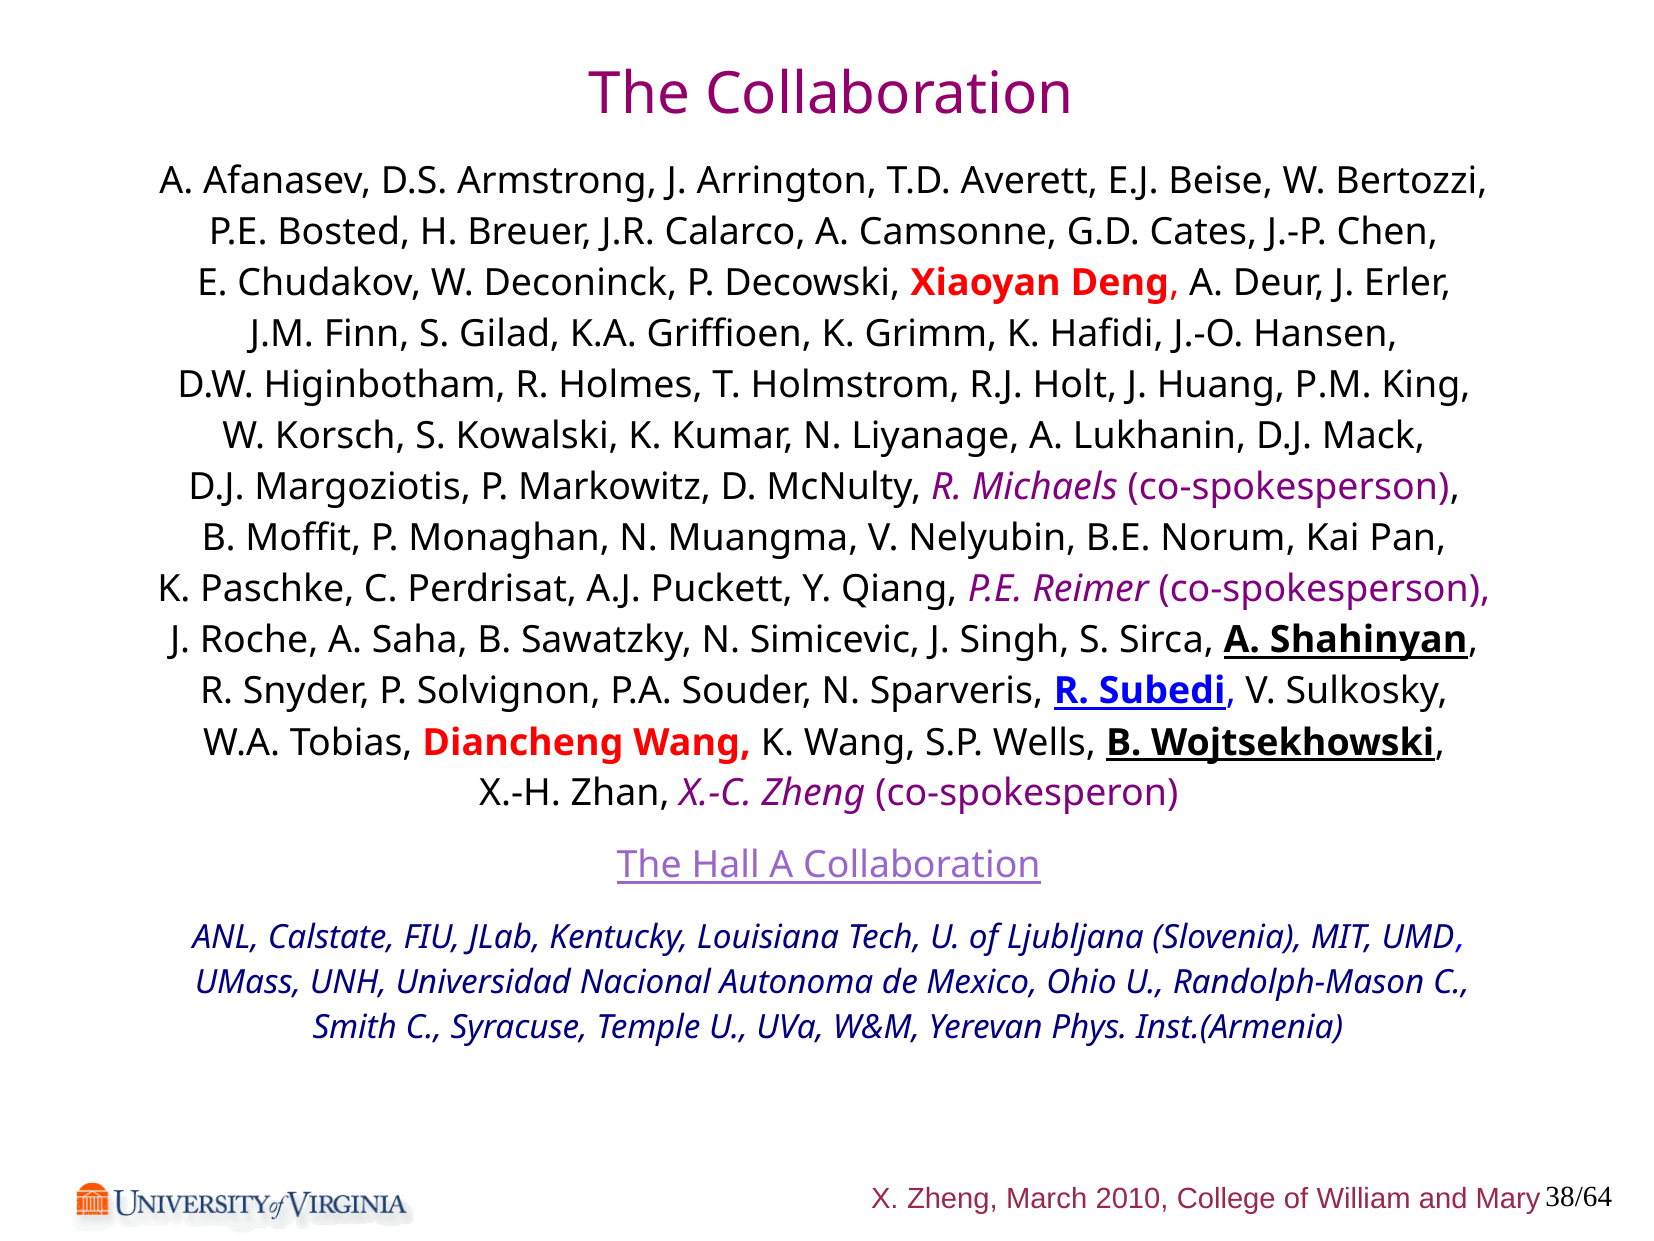

The Collaboration
# A. Afanasev, D.S. Armstrong, J. Arrington, T.D. Averett, E.J. Beise, W. Bertozzi,
P.E. Bosted, H. Breuer, J.R. Calarco, A. Camsonne, G.D. Cates, J.-P. Chen,
E. Chudakov, W. Deconinck, P. Decowski, Xiaoyan Deng, A. Deur, J. Erler,
J.M. Finn, S. Gilad, K.A. Griffioen, K. Grimm, K. Hafidi, J.-O. Hansen,
D.W. Higinbotham, R. Holmes, T. Holmstrom, R.J. Holt, J. Huang, P.M. King,
W. Korsch, S. Kowalski, K. Kumar, N. Liyanage, A. Lukhanin, D.J. Mack,
D.J. Margoziotis, P. Markowitz, D. McNulty, R. Michaels (co-spokesperson),
B. Moffit, P. Monaghan, N. Muangma, V. Nelyubin, B.E. Norum, Kai Pan,
K. Paschke, C. Perdrisat, A.J. Puckett, Y. Qiang, P.E. Reimer (co-spokesperson),
J. Roche, A. Saha, B. Sawatzky, N. Simicevic, J. Singh, S. Sirca, A. Shahinyan,
R. Snyder, P. Solvignon, P.A. Souder, N. Sparveris, R. Subedi, V. Sulkosky,
W.A. Tobias, Diancheng Wang, K. Wang, S.P. Wells, B. Wojtsekhowski,
X.-H. Zhan, X.-C. Zheng (co-spokesperon)
The Hall A Collaboration
ANL, Calstate, FIU, JLab, Kentucky, Louisiana Tech, U. of Ljubljana (Slovenia), MIT, UMD,
 UMass, UNH, Universidad Nacional Autonoma de Mexico, Ohio U., Randolph-Mason C.,
Smith C., Syracuse, Temple U., UVa, W&M, Yerevan Phys. Inst.(Armenia)